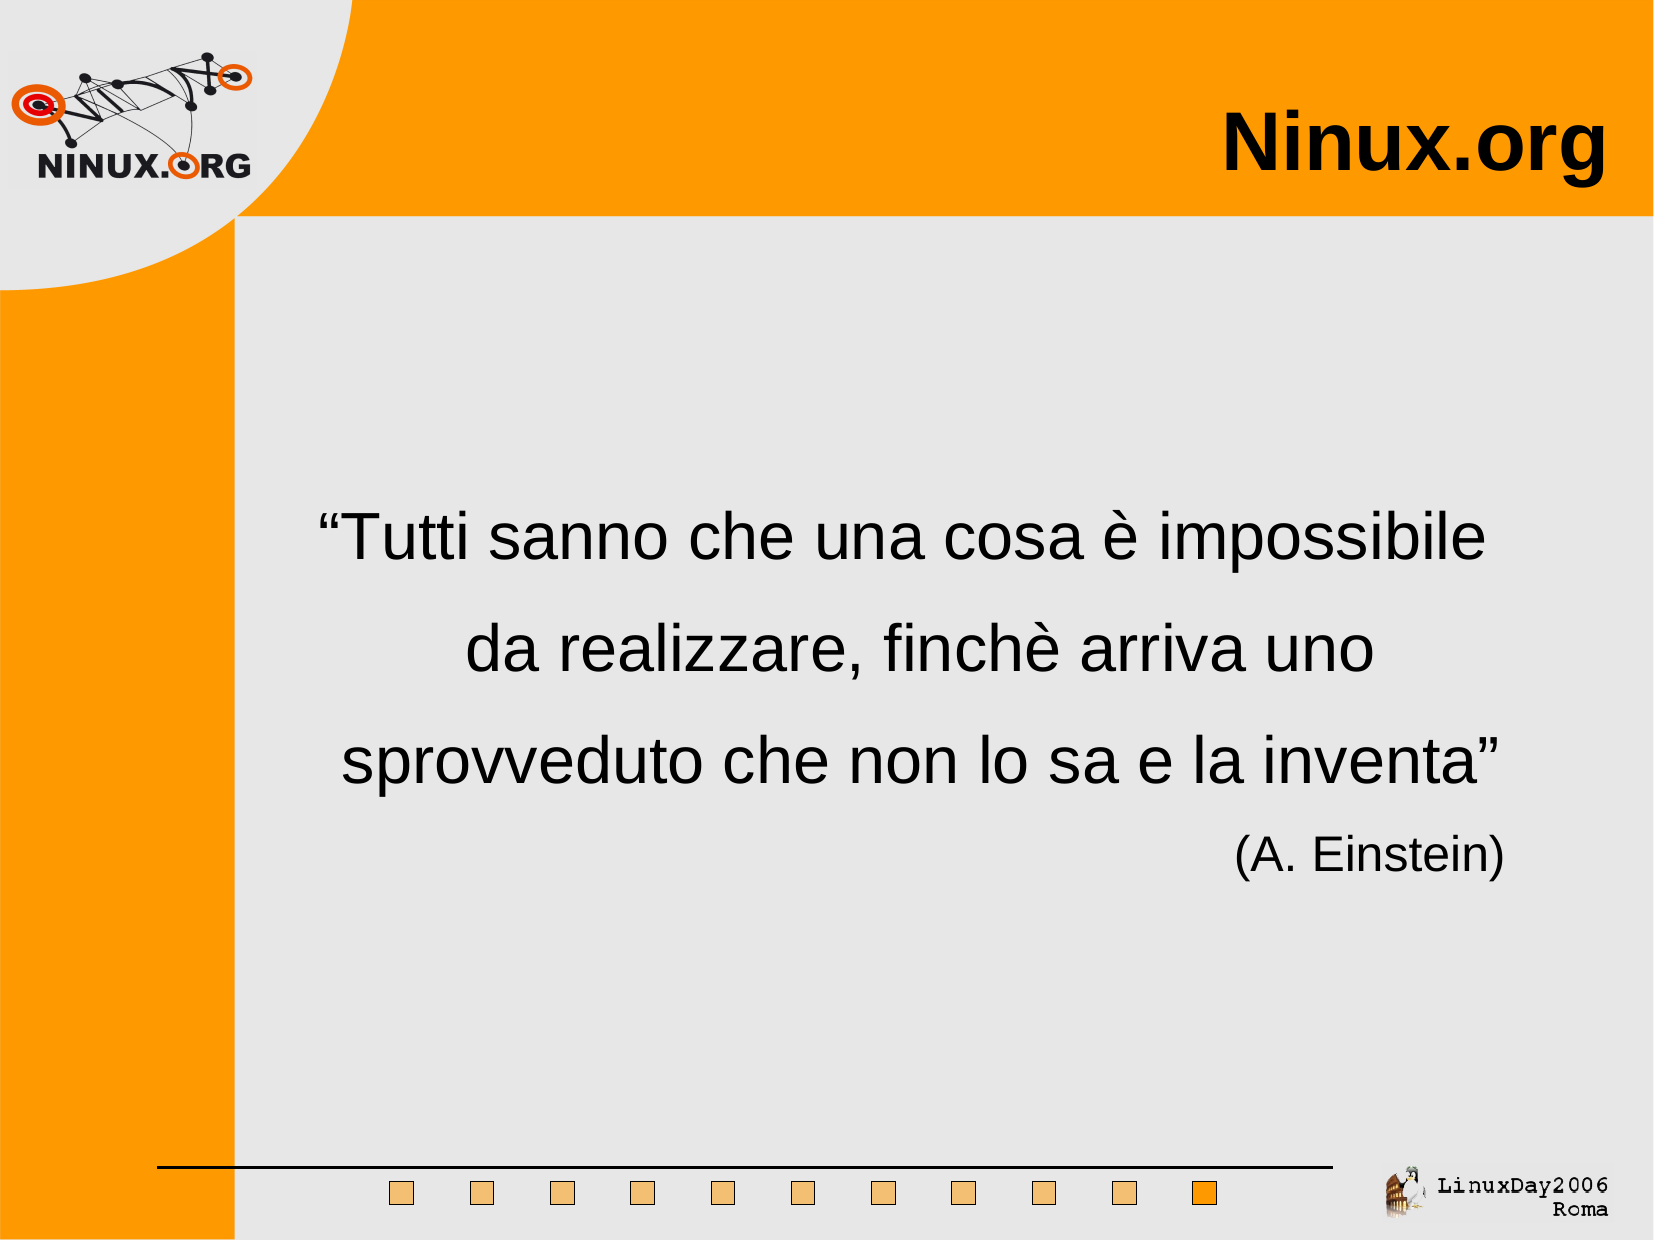

Ninux.org
“Tutti sanno che una cosa è impossibile da realizzare, finchè arriva uno sprovveduto che non lo sa e la inventa”
(A. Einstein)